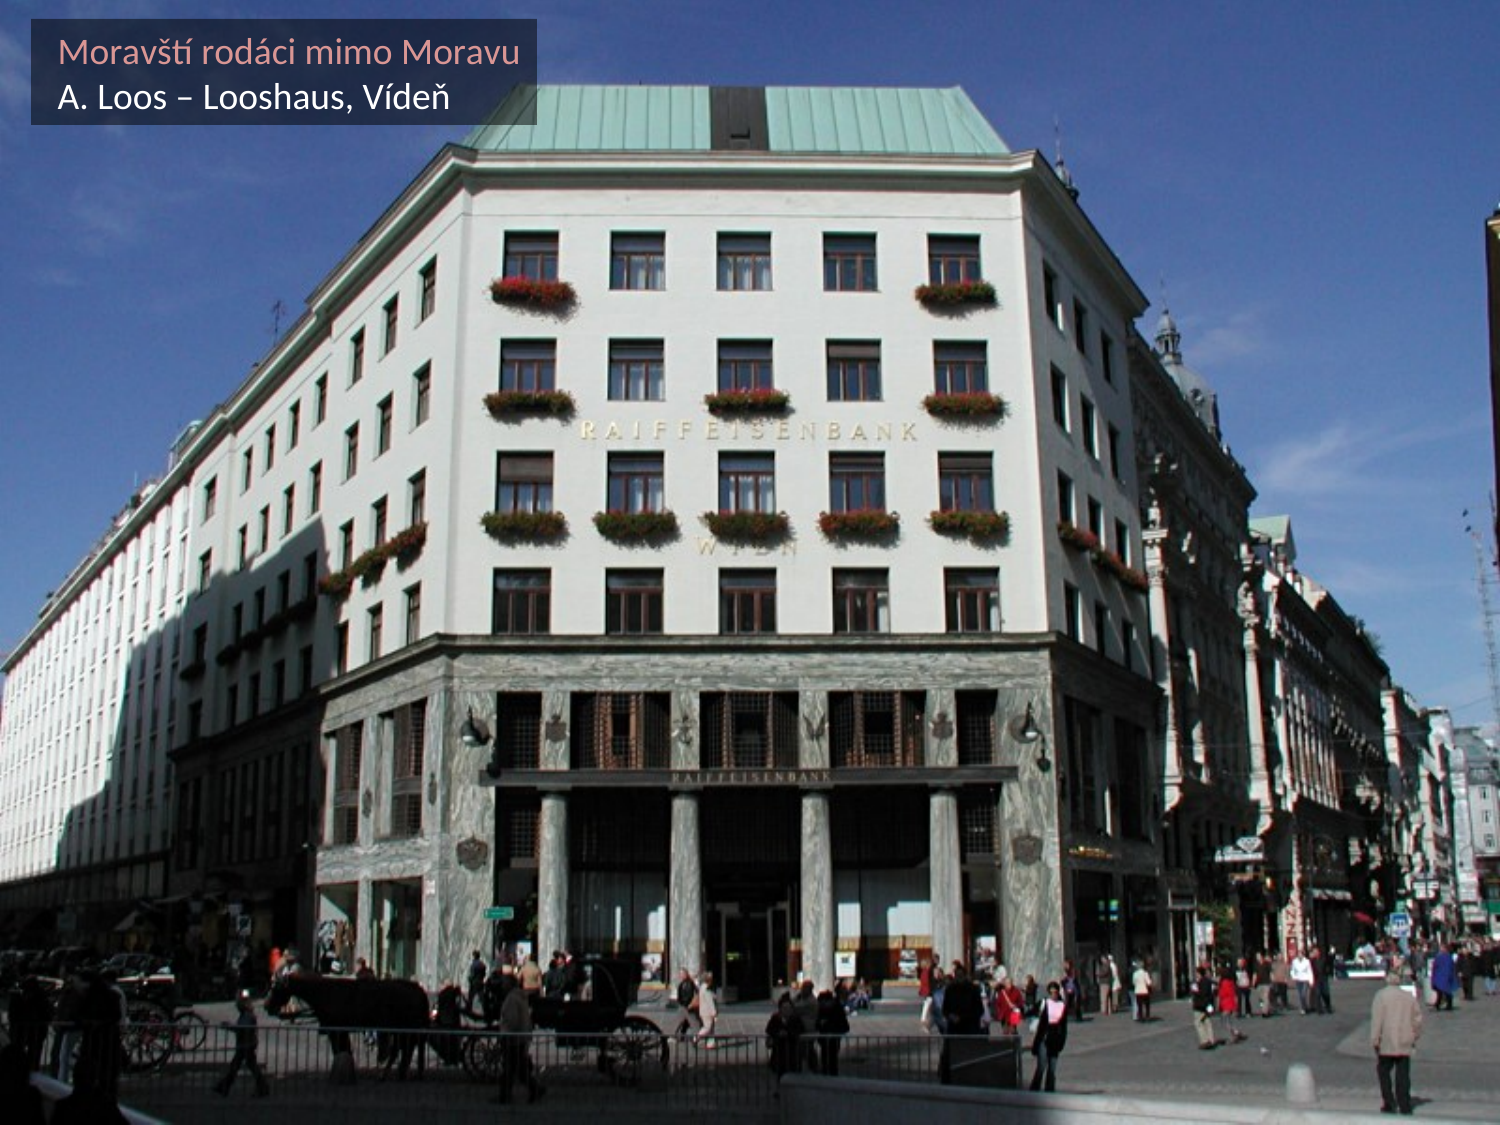

Moravští rodáci mimo Moravu
A. Loos – Looshaus, Vídeň